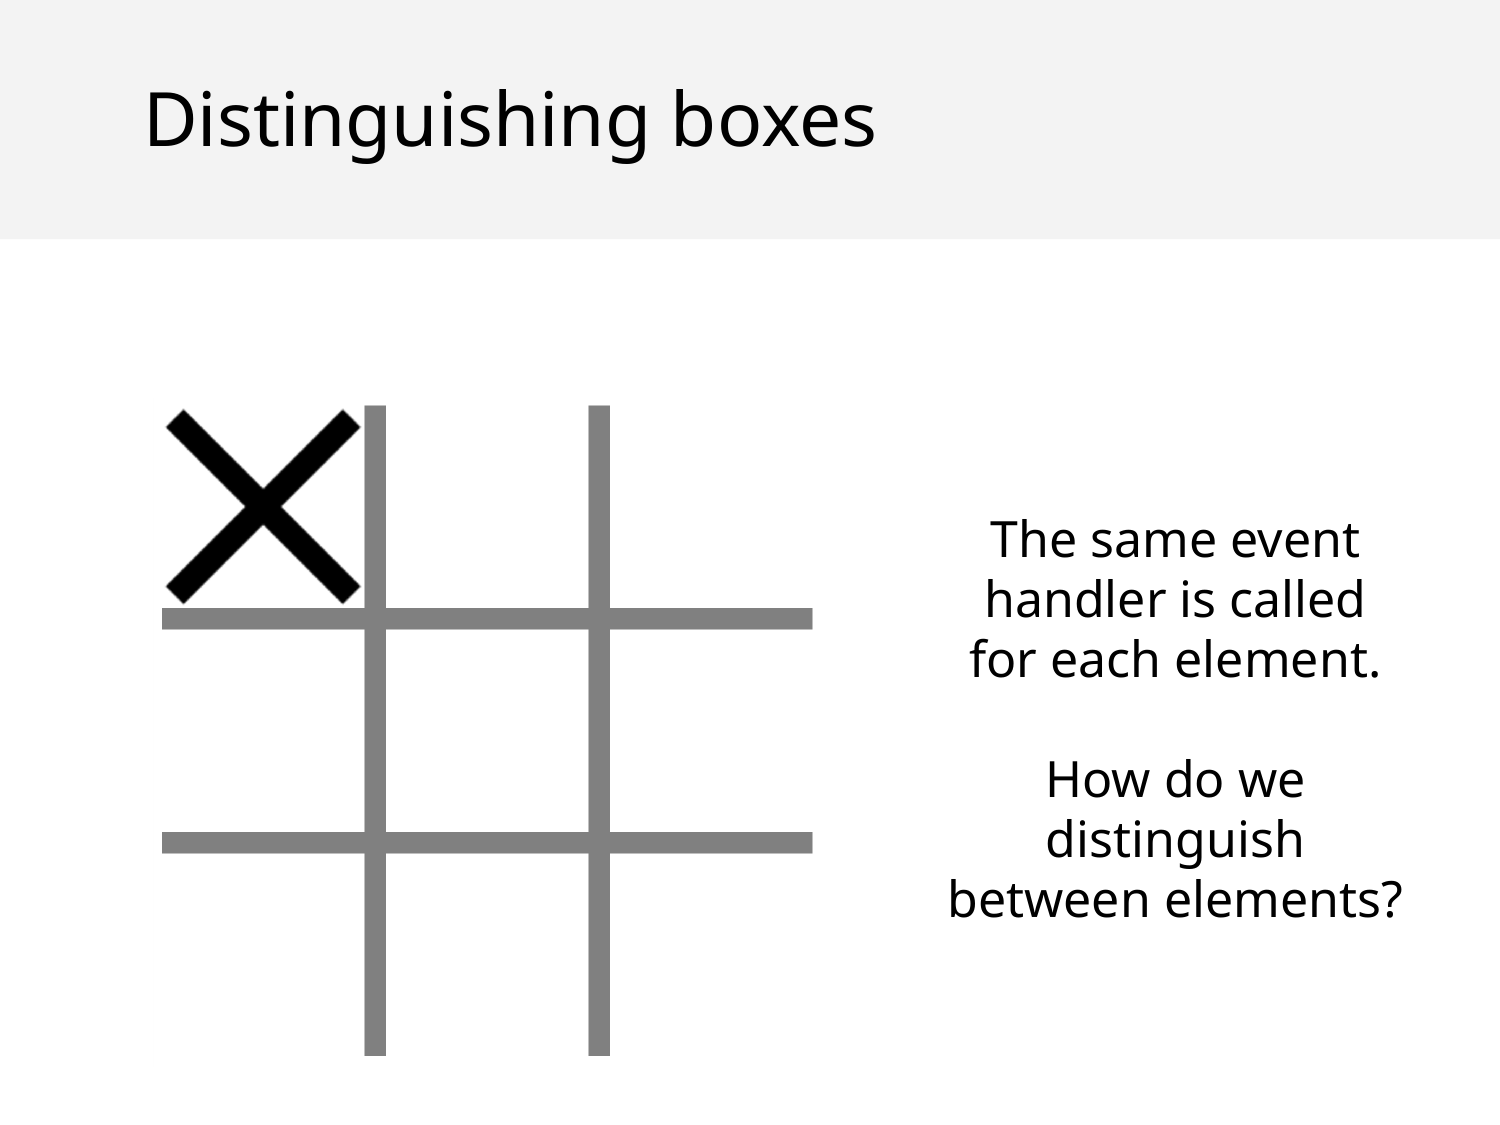

# Distinguishing boxes
The same event handler is called for each element.
How do we distinguish between elements?